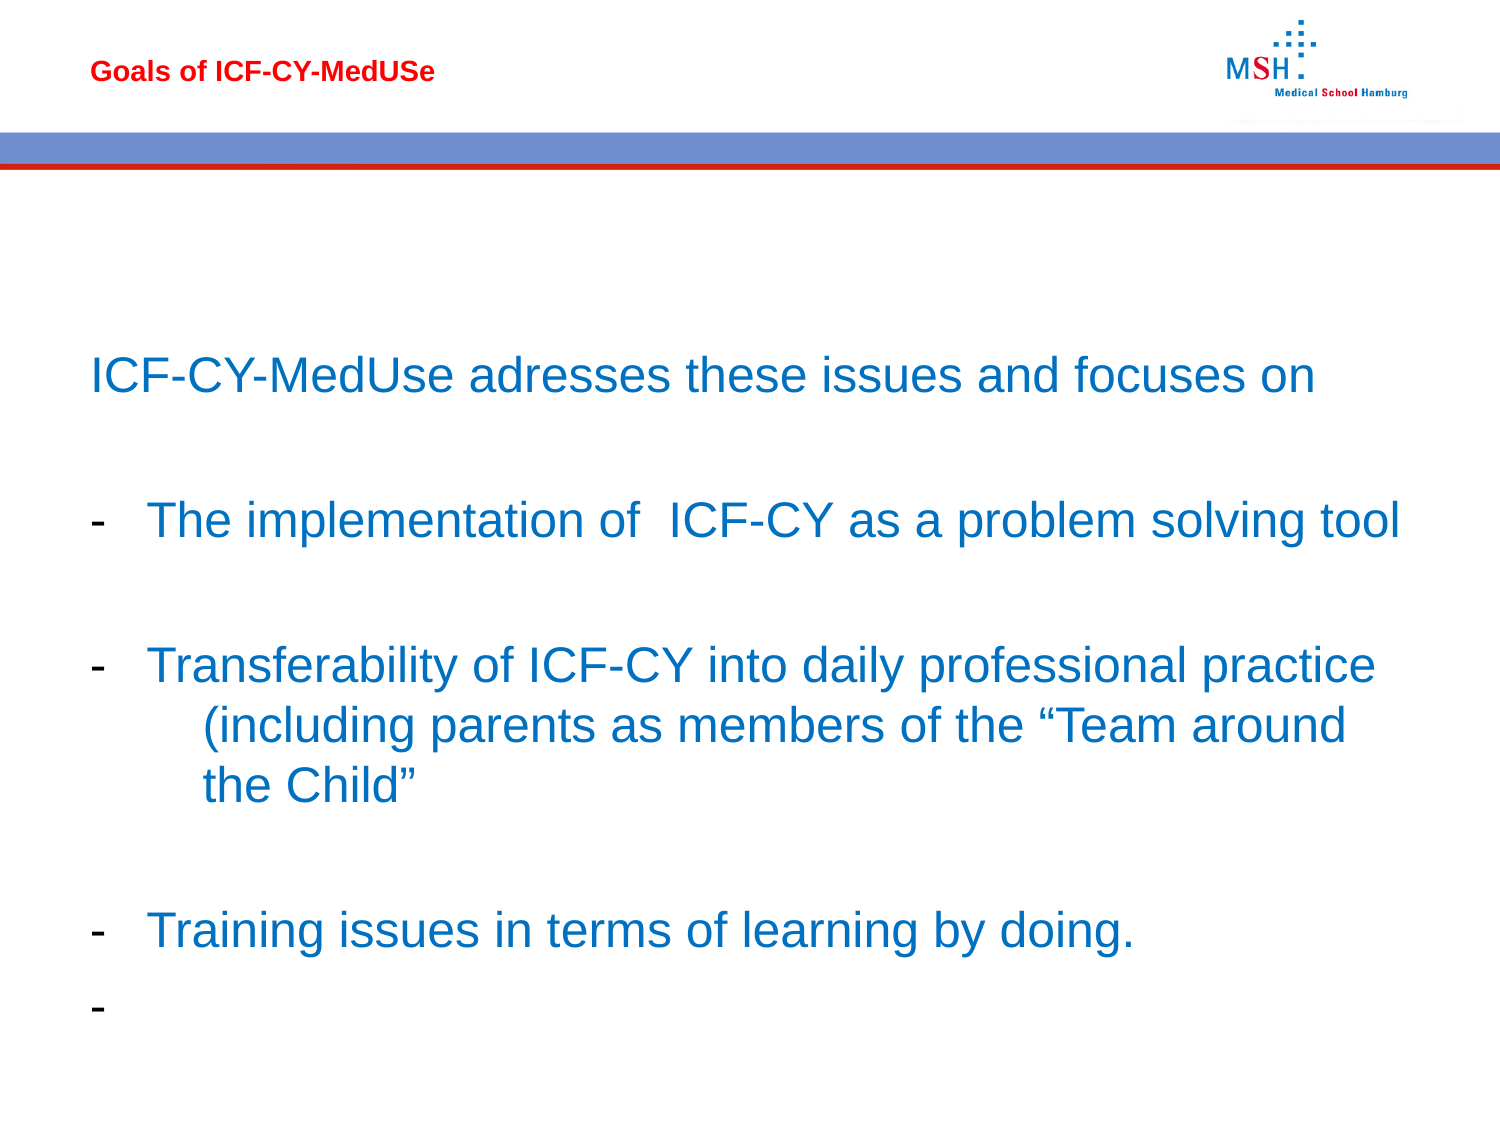

Goals of ICF-CY-MedUSe
# ICF-CY-MedUse adresses these issues and focuses on
The implementation of ICF-CY as a problem solving tool
Transferability of ICF-CY into daily professional practice (including parents as members of the “Team around the Child”
Training issues in terms of learning by doing.